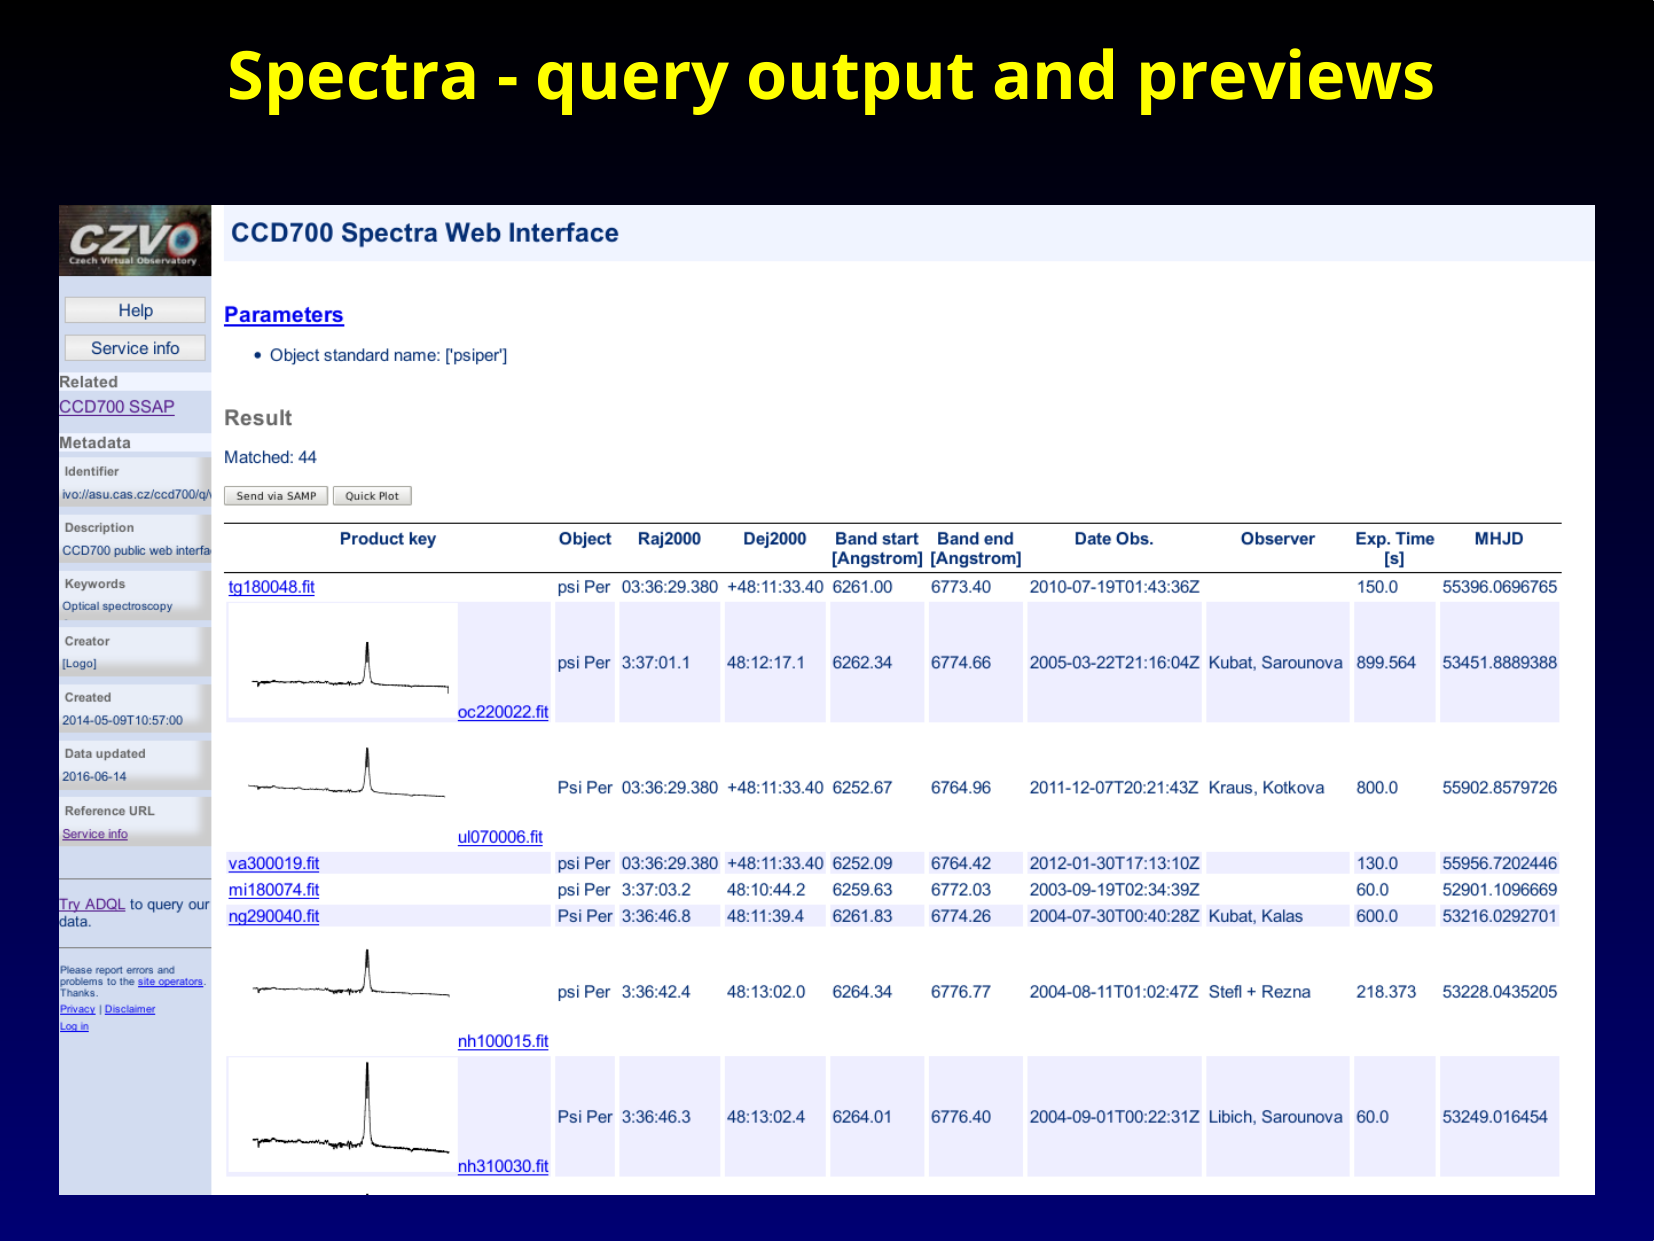

# Spectra - query output and previews